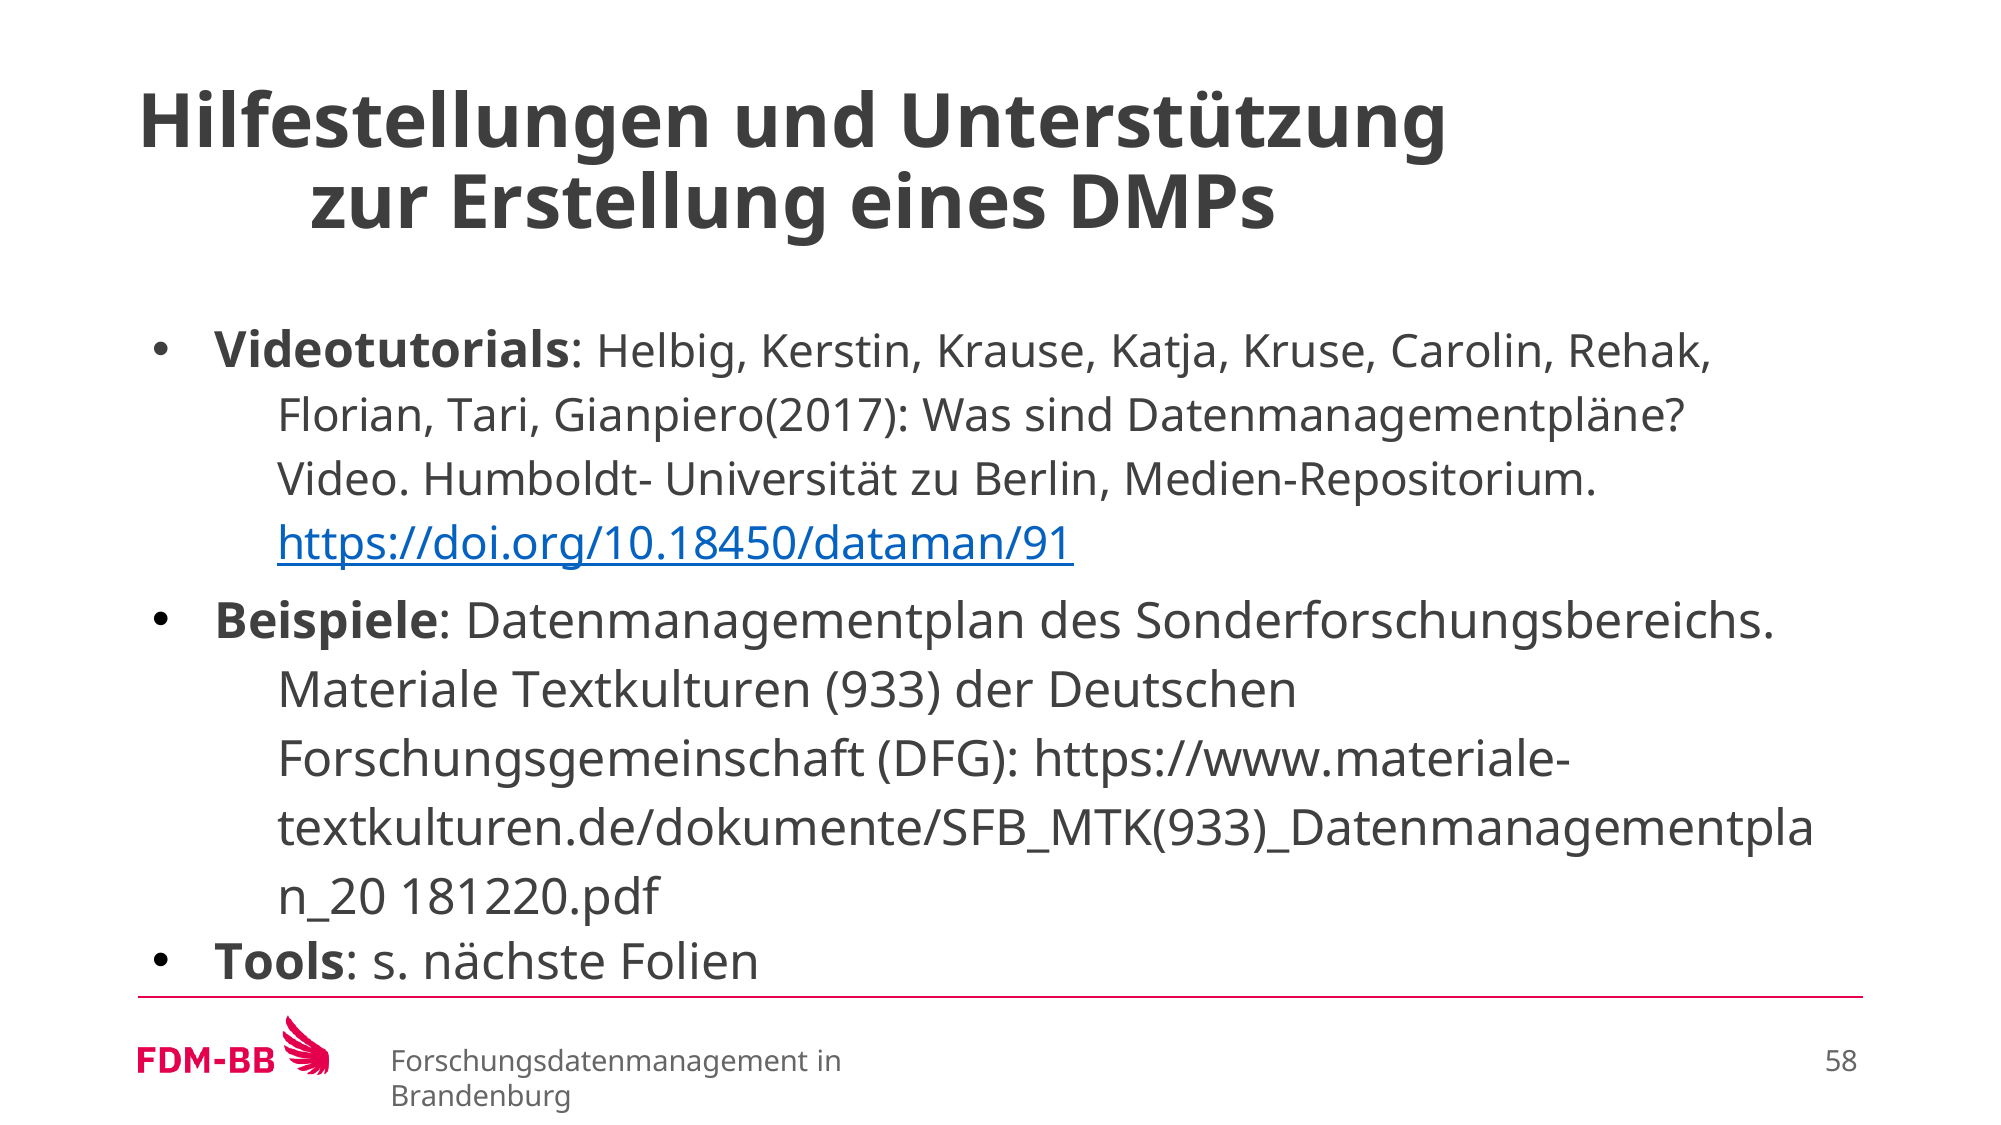

# Hilfestellungen und Unterstützung zur Erstellung eines DMPs
Videotutorials: Helbig, Kerstin, Krause, Katja, Kruse, Carolin, Rehak, Florian, Tari, Gianpiero(2017): Was sind Datenmanagementpläne? Video. Humboldt- Universität zu Berlin, Medien-Repositorium. https://doi.org/10.18450/dataman/91
Beispiele: Datenmanagementplan des Sonderforschungsbereichs. Materiale Textkulturen (933) der Deutschen Forschungsgemeinschaft (DFG): https://www.materiale- textkulturen.de/dokumente/SFB_MTK(933)_Datenmanagementplan_20 181220.pdf
Tools: s. nächste Folien
Forschungsdatenmanagement in Brandenburg
58